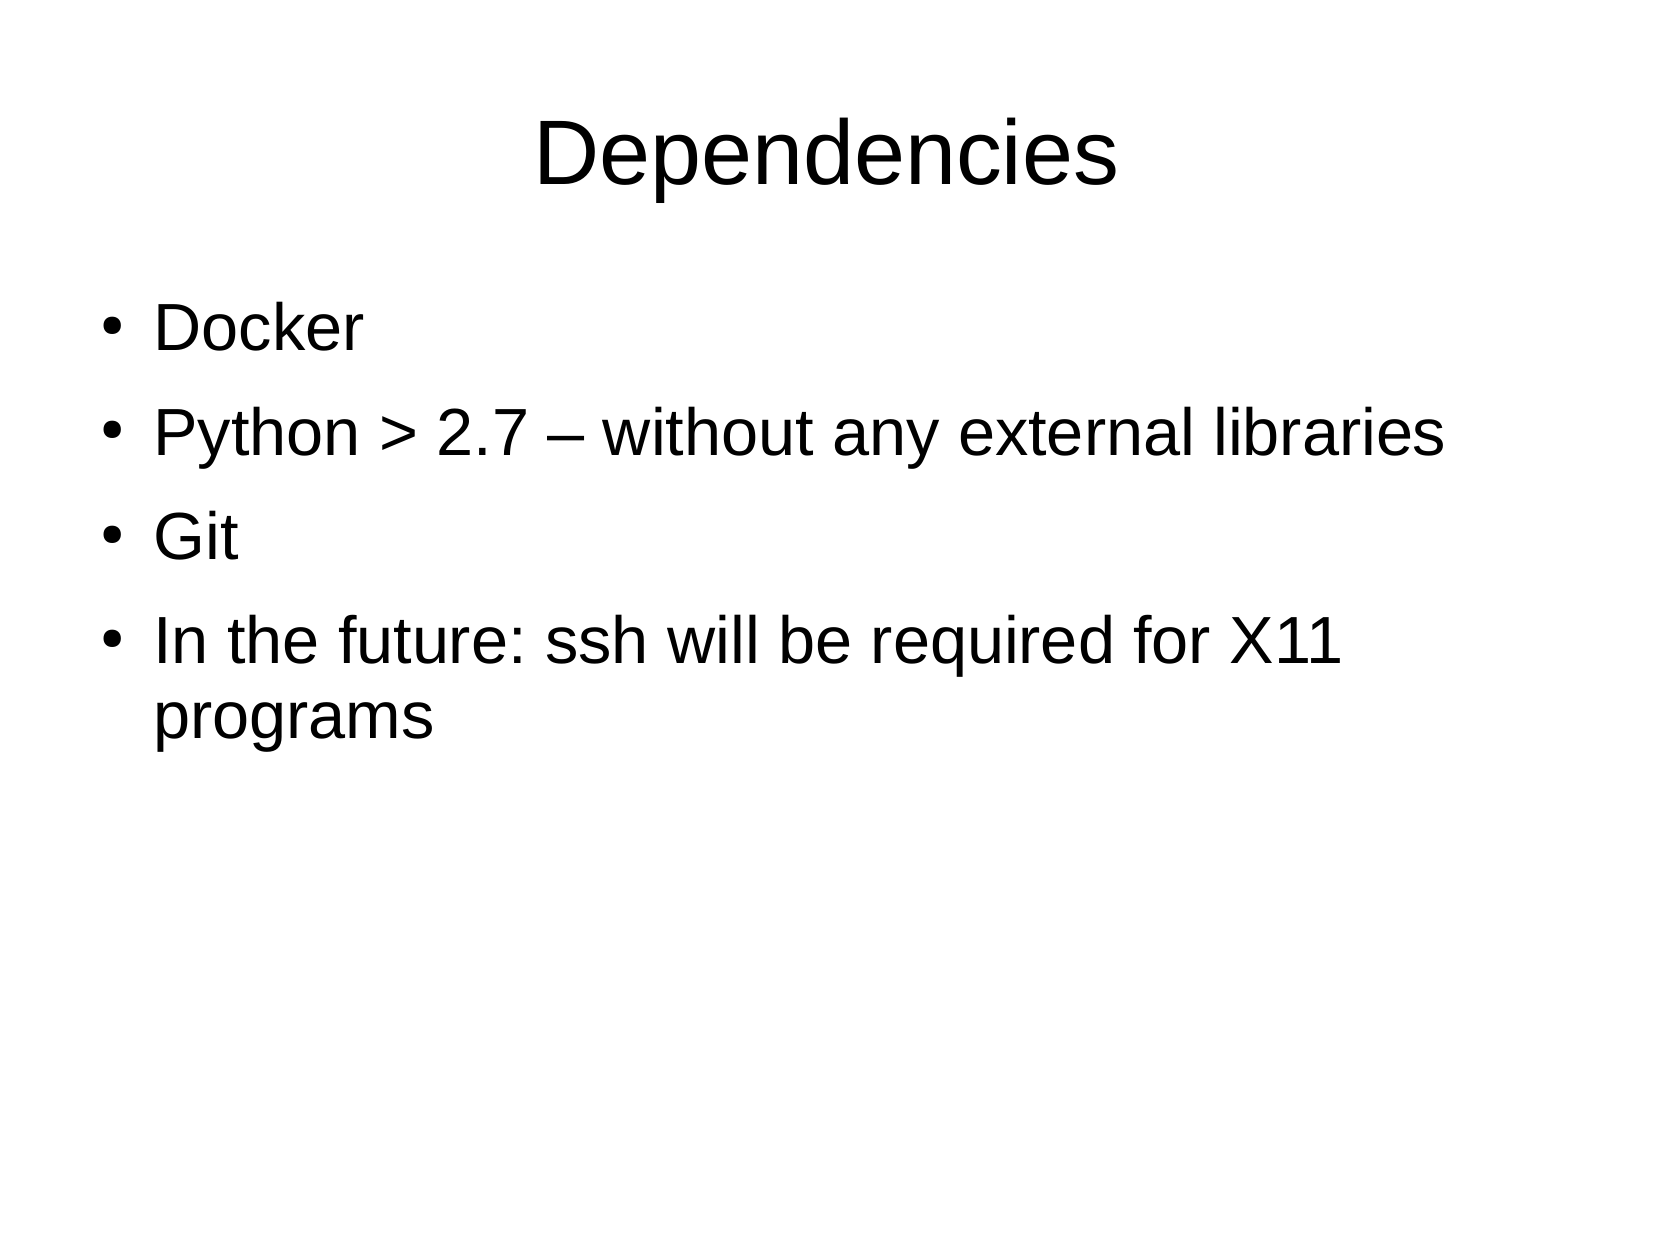

# Dependencies
Docker
Python > 2.7 – without any external libraries
Git
In the future: ssh will be required for X11 programs